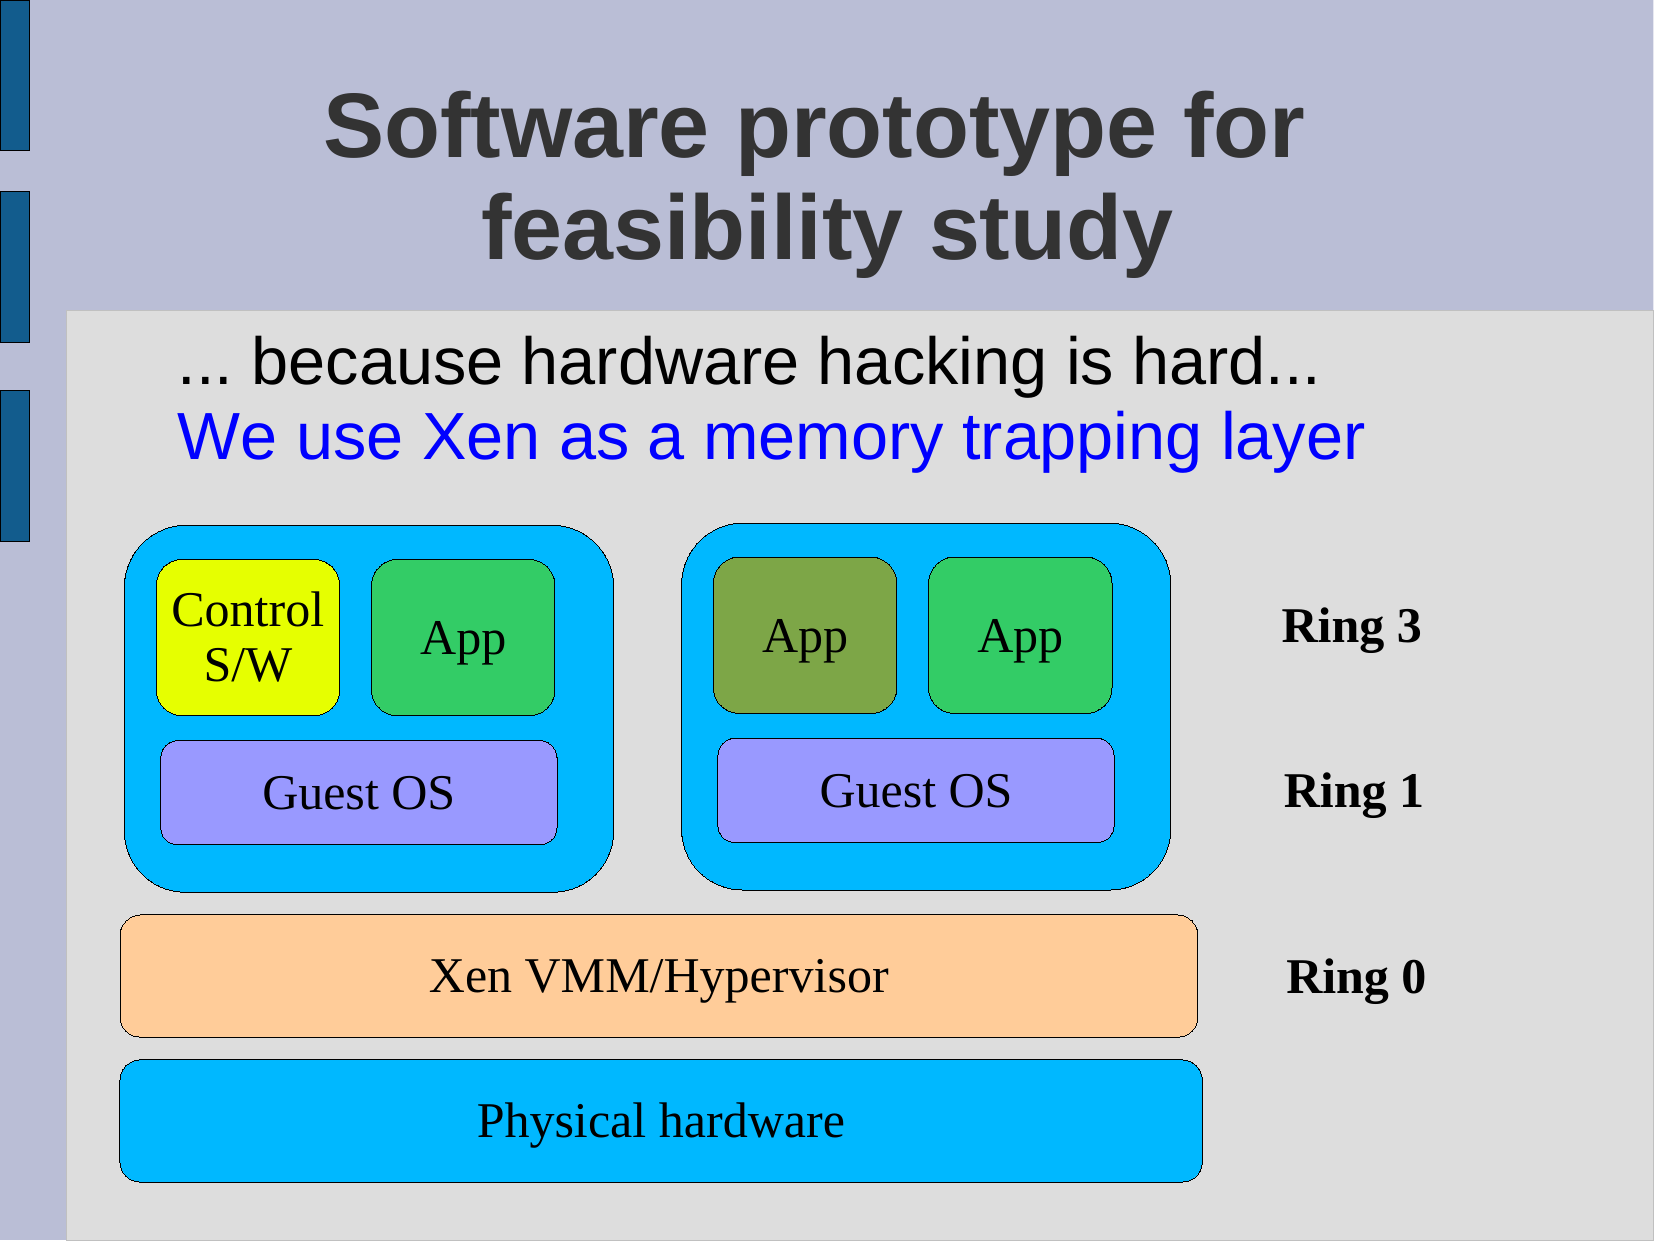

# Software prototype for feasibility study
... because hardware hacking is hard...
We use Xen as a memory trapping layer
App
App
Control
S/W
App
Ring 3
Guest OS
Guest OS
Ring 1
Xen VMM/Hypervisor
Ring 0
Physical hardware